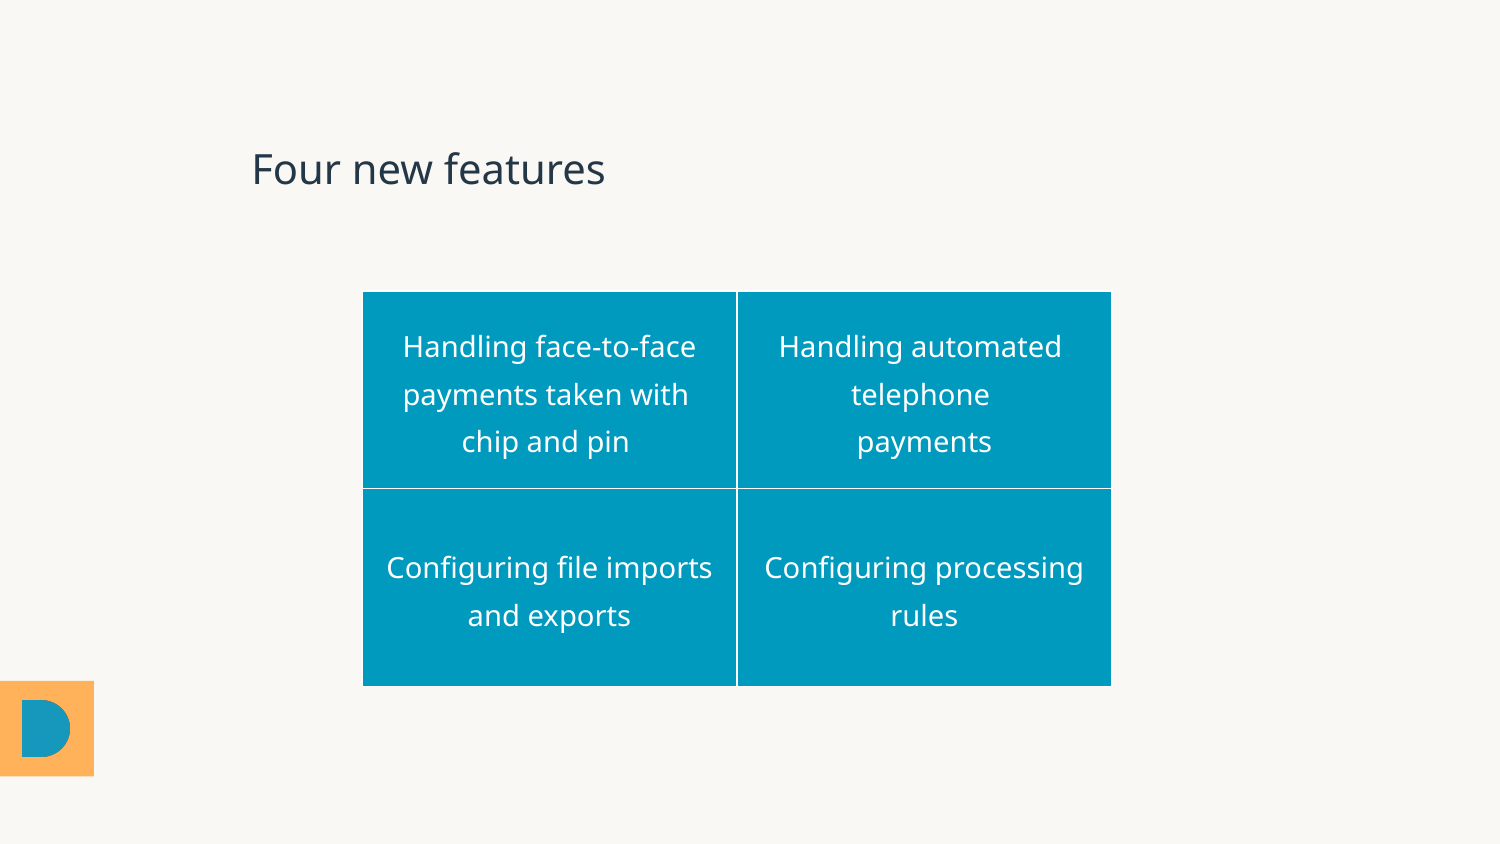

# Four new features
| Handling face-to-face payments taken with chip and pin | Handling automated telephone payments |
| --- | --- |
| Configuring file imports and exports | Configuring processing rules |